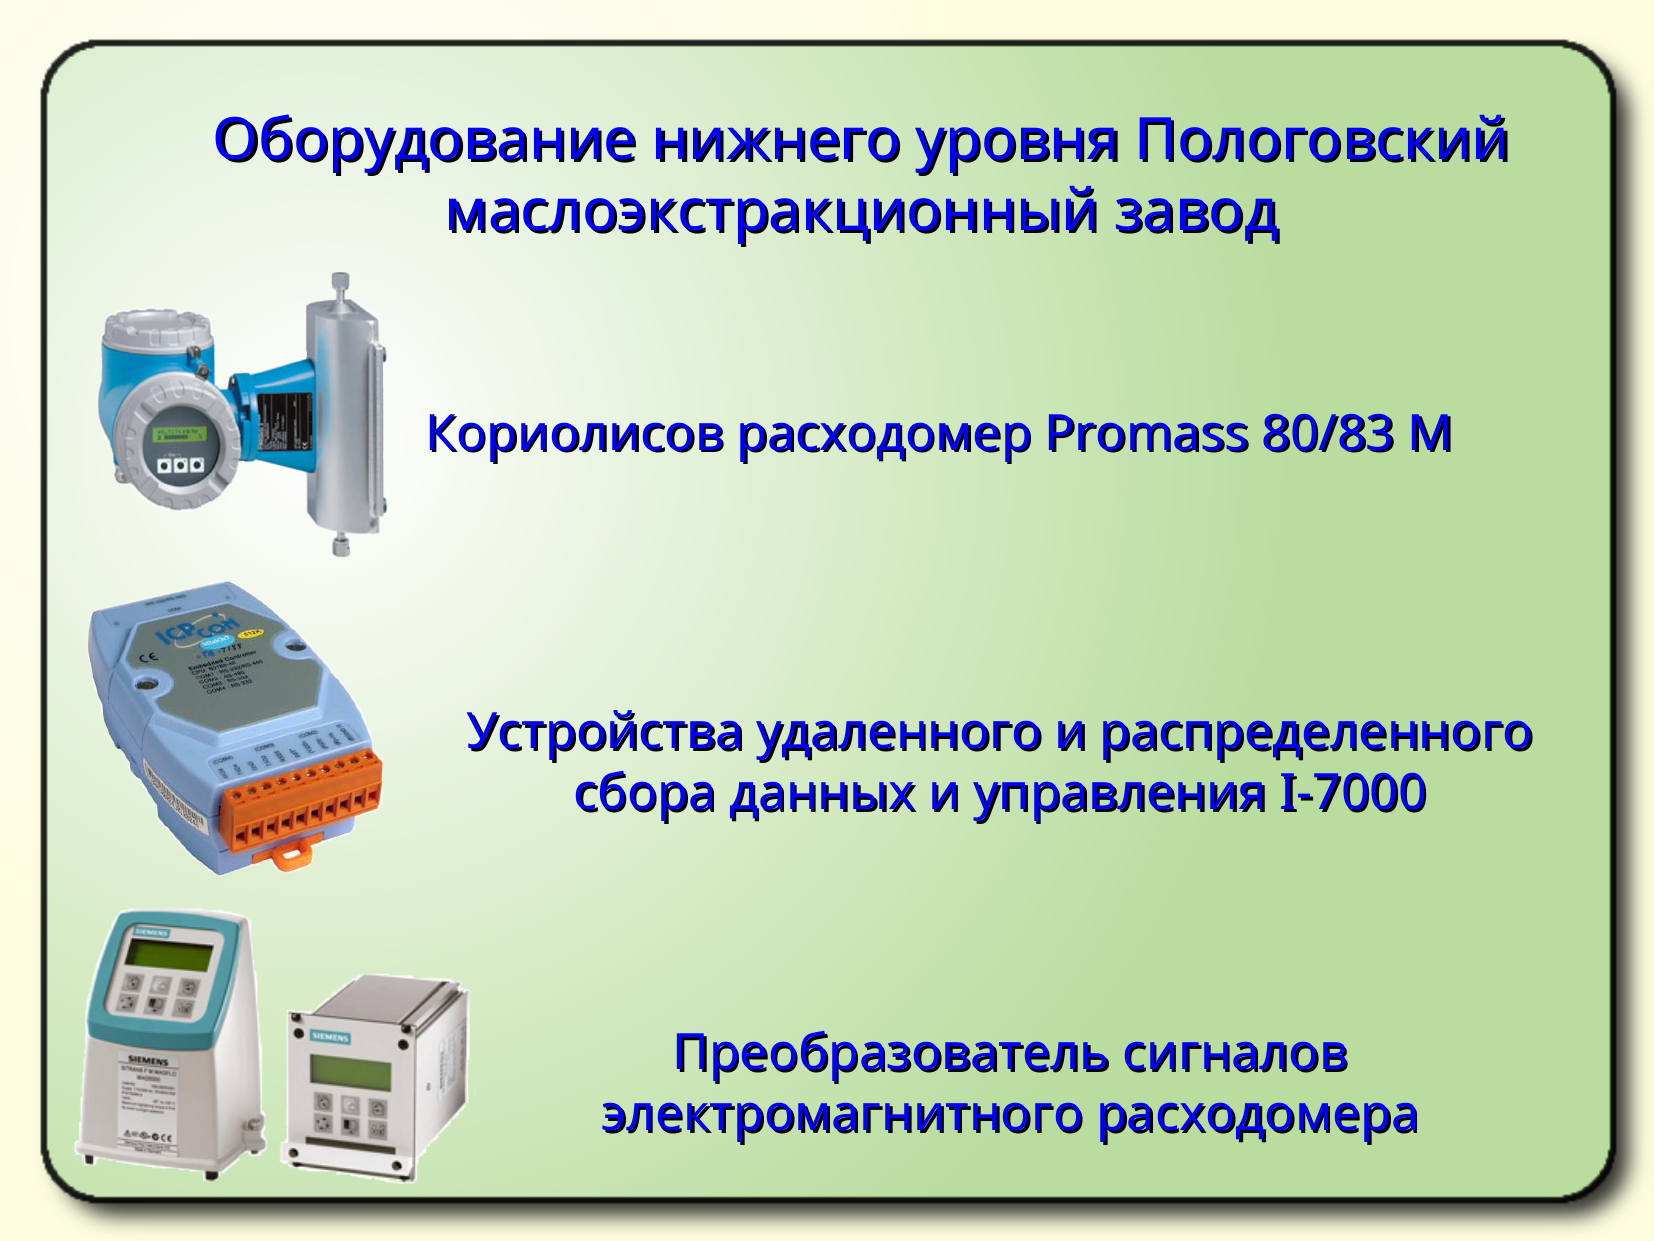

# Оборудование нижнего уровня Пологовский маслоэкстракционный завод
Кориолисов расходомер Promass 80/83 M
Устройства удаленного и распределенного сбора данных и управления I-7000
Преобразователь сигналов электромагнитного расходомера